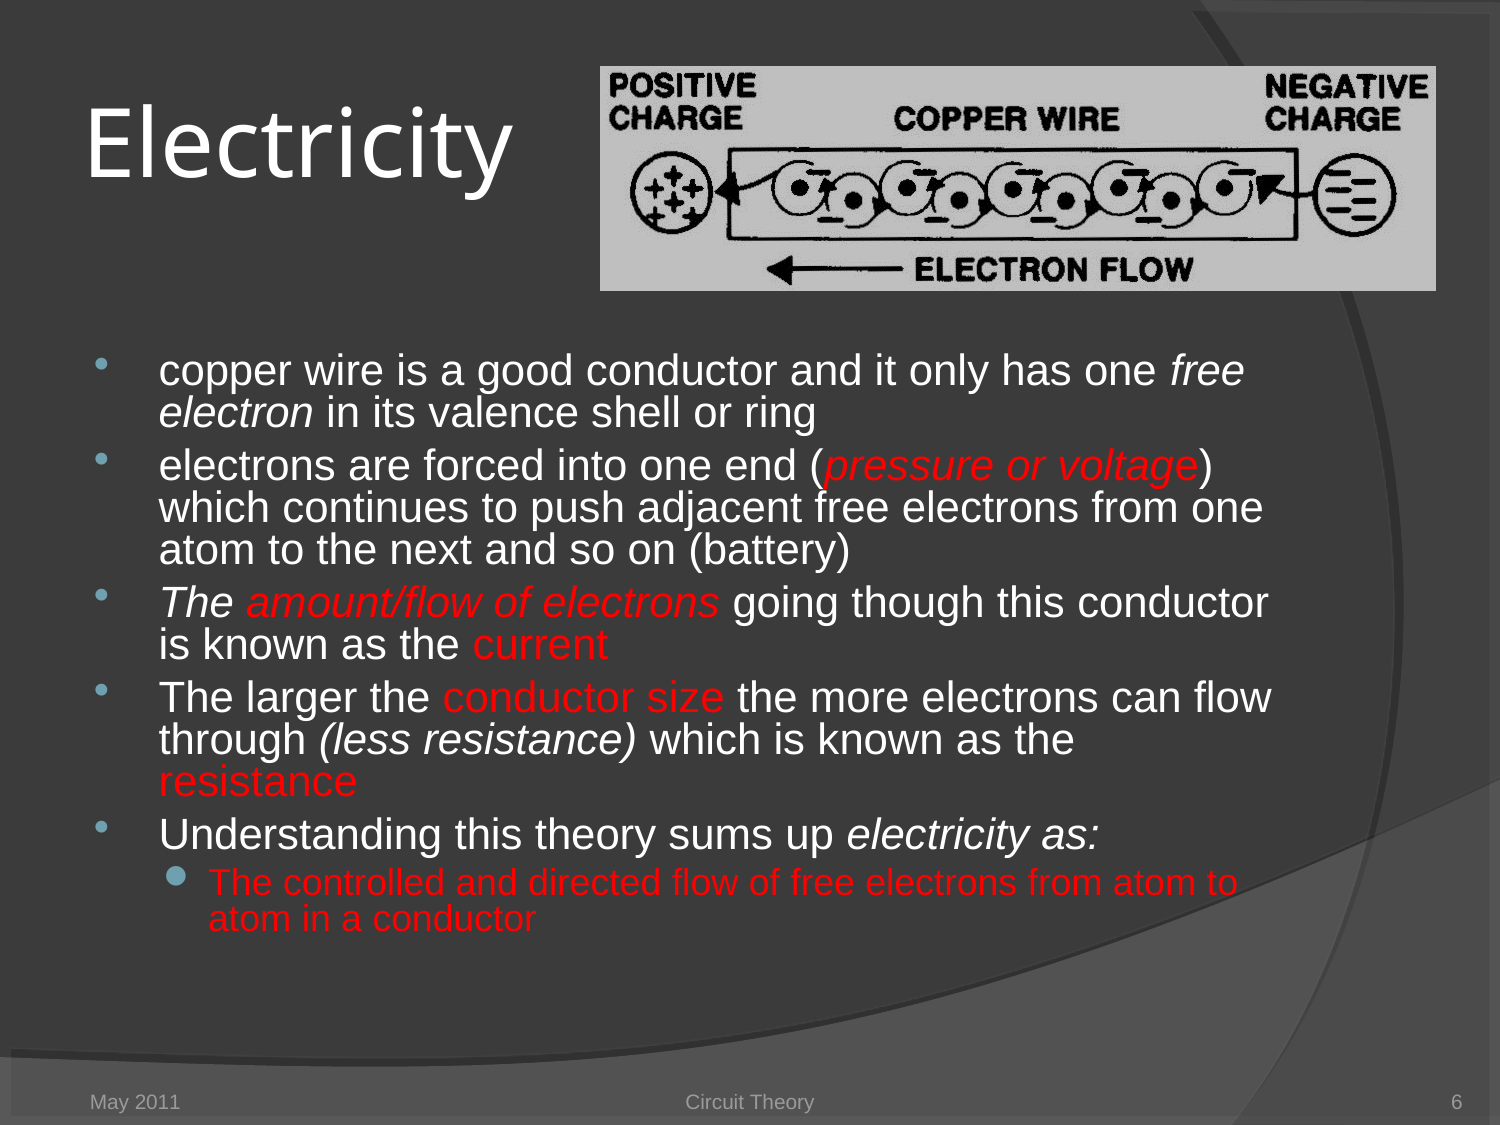

# Electricity
copper wire is a good conductor and it only has one free electron in its valence shell or ring
electrons are forced into one end (pressure or voltage) which continues to push adjacent free electrons from one atom to the next and so on (battery)
The amount/flow of electrons going though this conductor is known as the current
The larger the conductor size the more electrons can flow through (less resistance) which is known as the resistance
Understanding this theory sums up electricity as:
The controlled and directed flow of free electrons from atom to atom in a conductor
May 2011
Circuit Theory